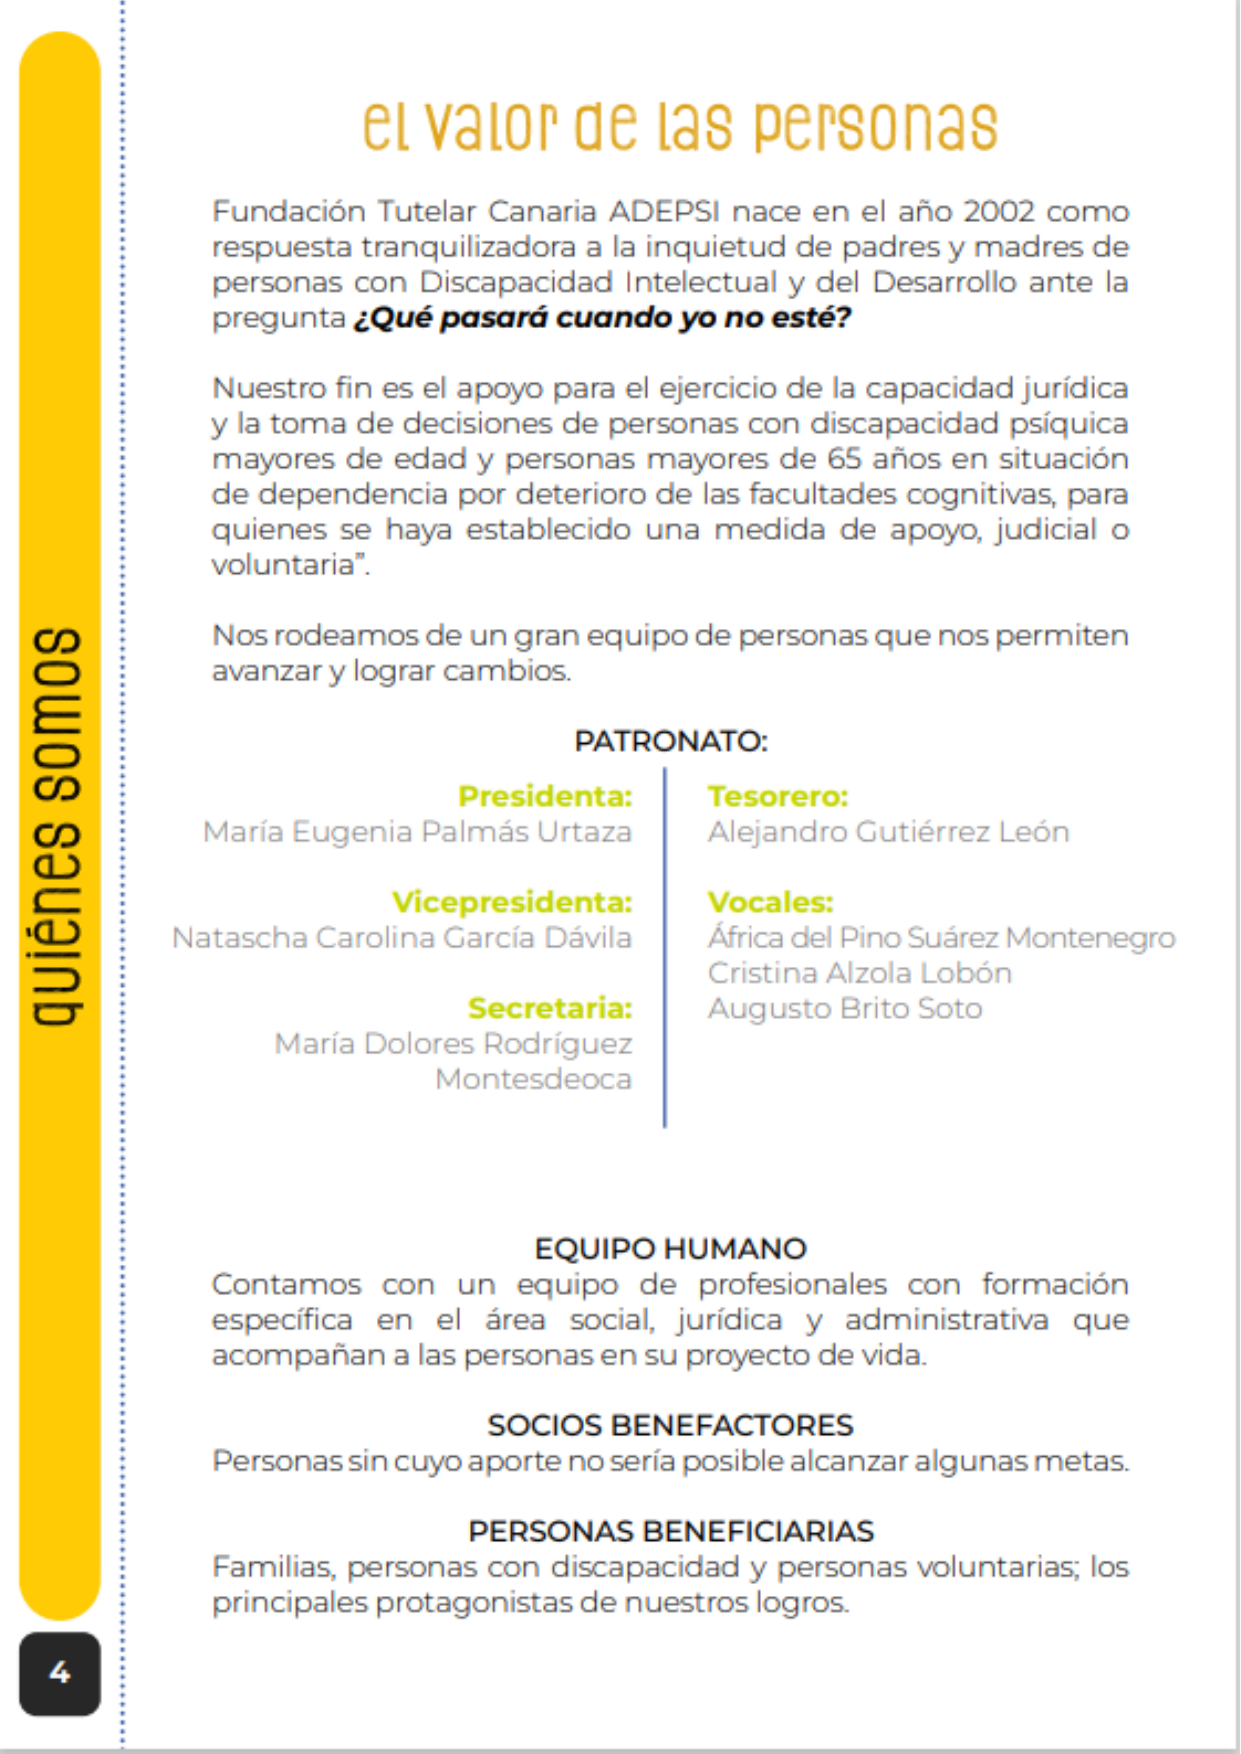

Fundación Tutelar Canaria ADEPSI nace en el año 2002 como
respuesta tranquilizadora a la inquietud de padres y madres de
personas con Discapacidad Intelectual y del Desarrollo ante la
pregunta ¿Qué pasará cuando yo no esté?
Nuestro fin es el apoyo para el ejercicio de la capacidad jurídica
y la toma de decisiones de personas con discapacidad psíquica
mayores de edad y personas mayores de 65 años en situación
de dependencia por deterioro de las facultades cognitivas, para
quienes se haya establecido una medida de apoyo, judicial o
voluntaria”.
Nos rodeamos de un gran equipo de personas que nos permiten
avanzar y lograr cambios.
PATRONATO:
Presidenta:
Tesorero:
María Eugenia Palmás Urtaza
Alejandro Gutiérrez León
Vicepresidenta:
Vocales:
Natascha Carolina García Dávila
África del Pino Suárez Montenegro
Cristina Alzola Lobón
Secretaria:
Augusto Brito Soto
María Dolores Rodríguez
Montesdeoca
EQUIPO HUMANO
Contamos
con
un
equipo
de
profesionales
con
formación
específica
en
el
área
social,
jurídica
y
administrativa
que
acompañan a las personas en su proyecto de vida.
SOCIOS BENEFACTORES
Personas sin cuyo aporte no sería posible alcanzar algunas metas.
PERSONAS BENEFICIARIAS
Familias, personas con discapacidad y personas voluntarias; los
principales protagonistas de nuestros logros.
4